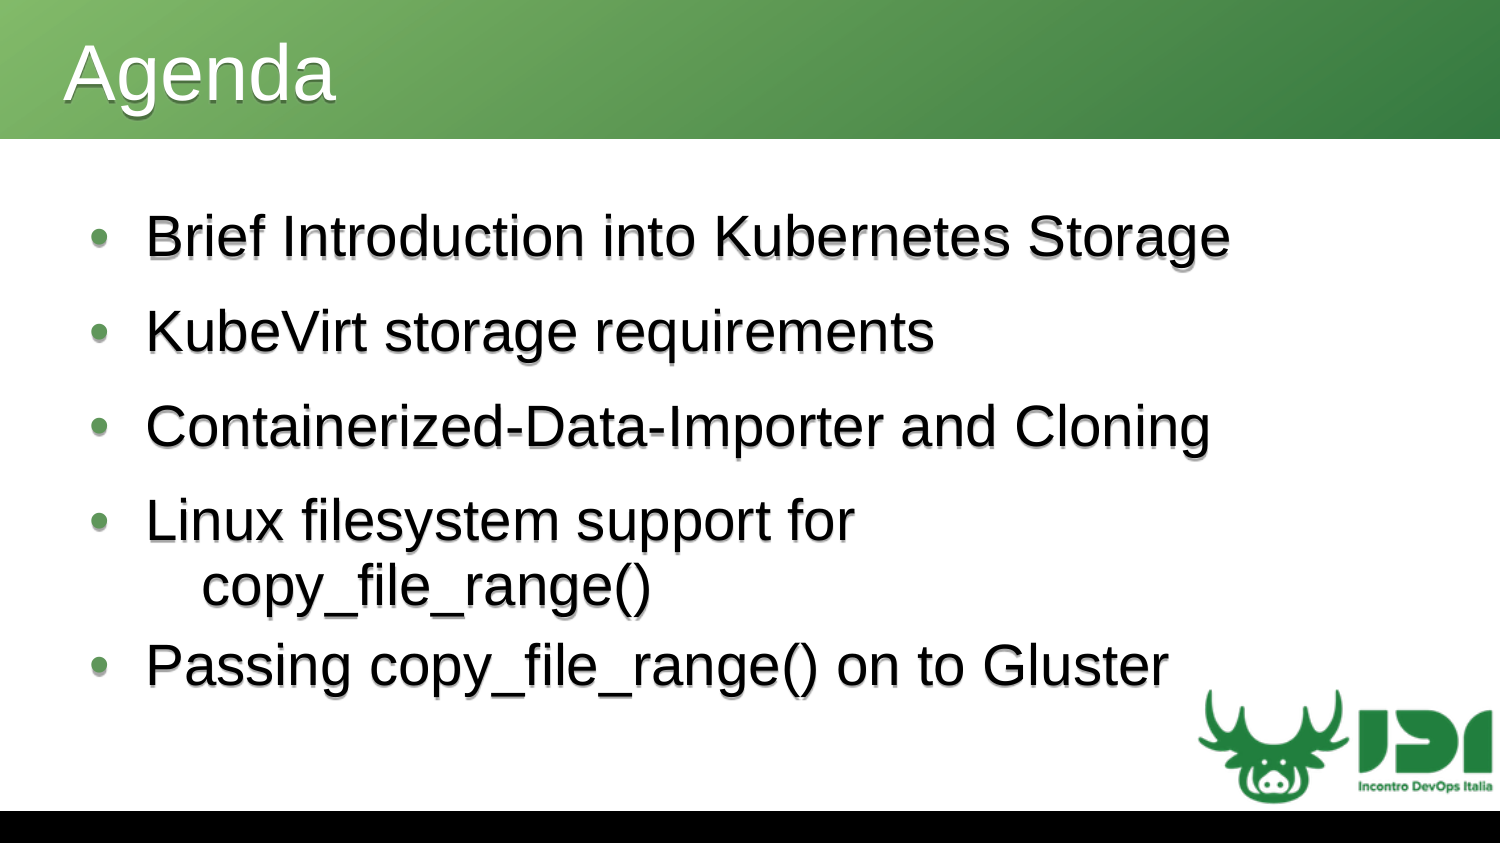

# Agenda
Brief Introduction into Kubernetes Storage
KubeVirt storage requirements
Containerized-Data-Importer and Cloning
Linux filesystem support for copy_file_range()
Passing copy_file_range() on to Gluster